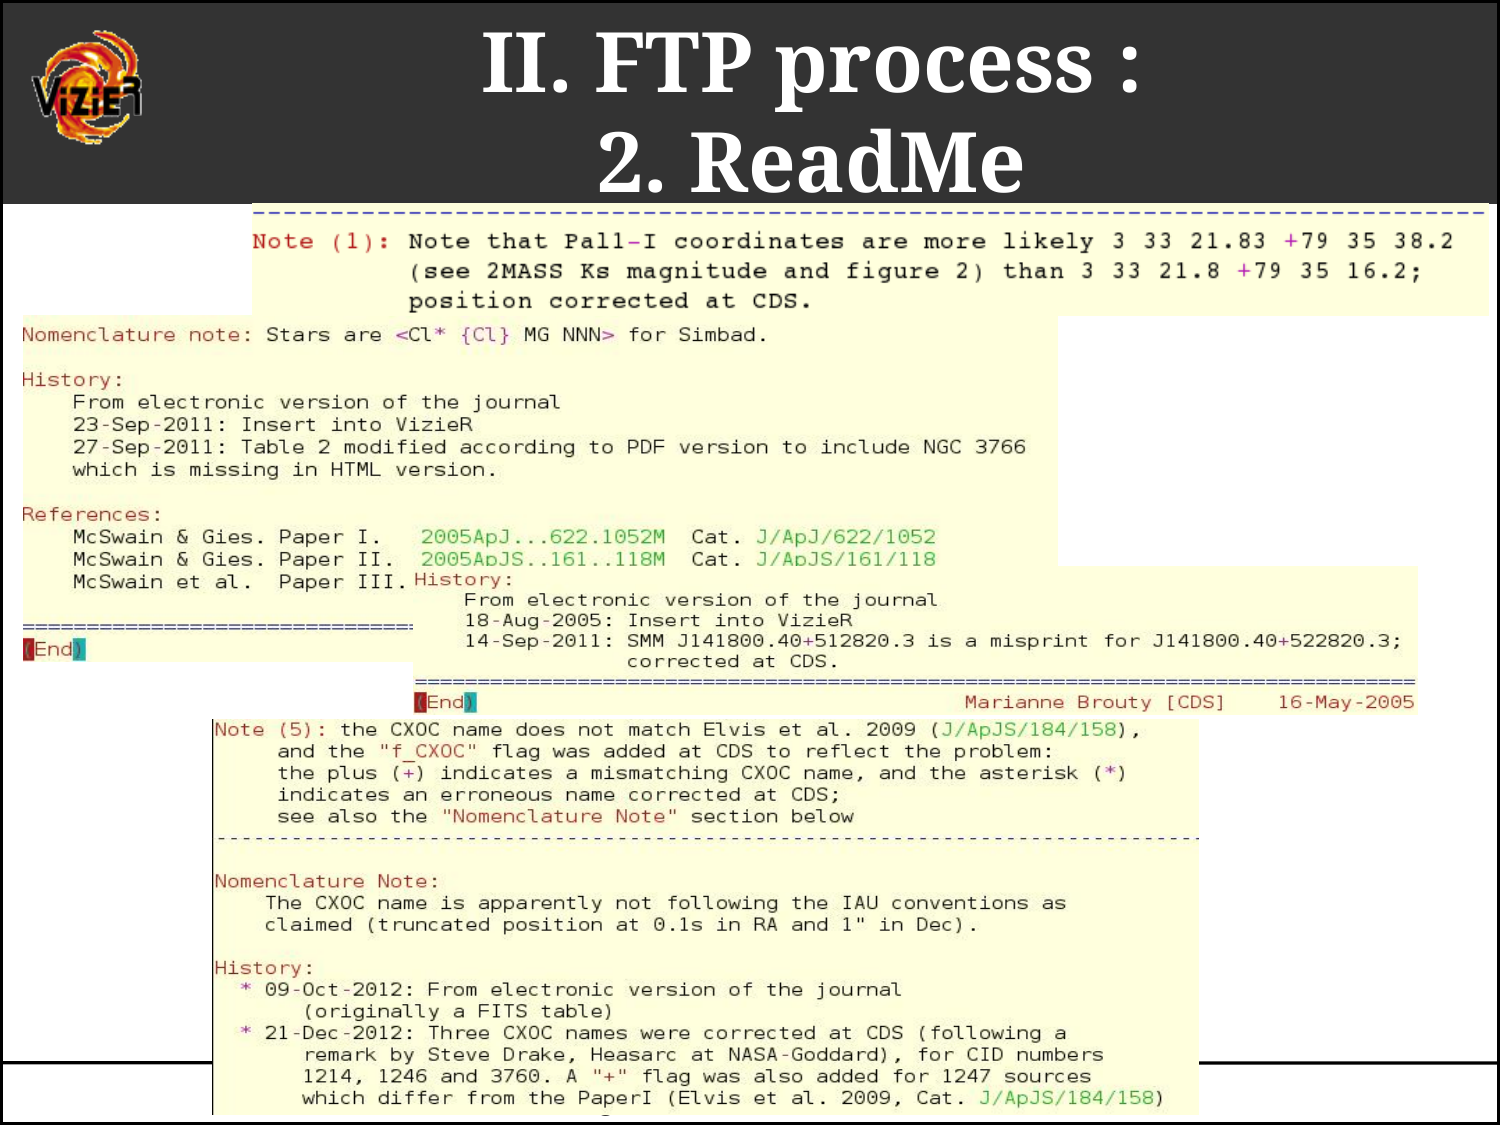

# II. FTP process : 2. ReadMe